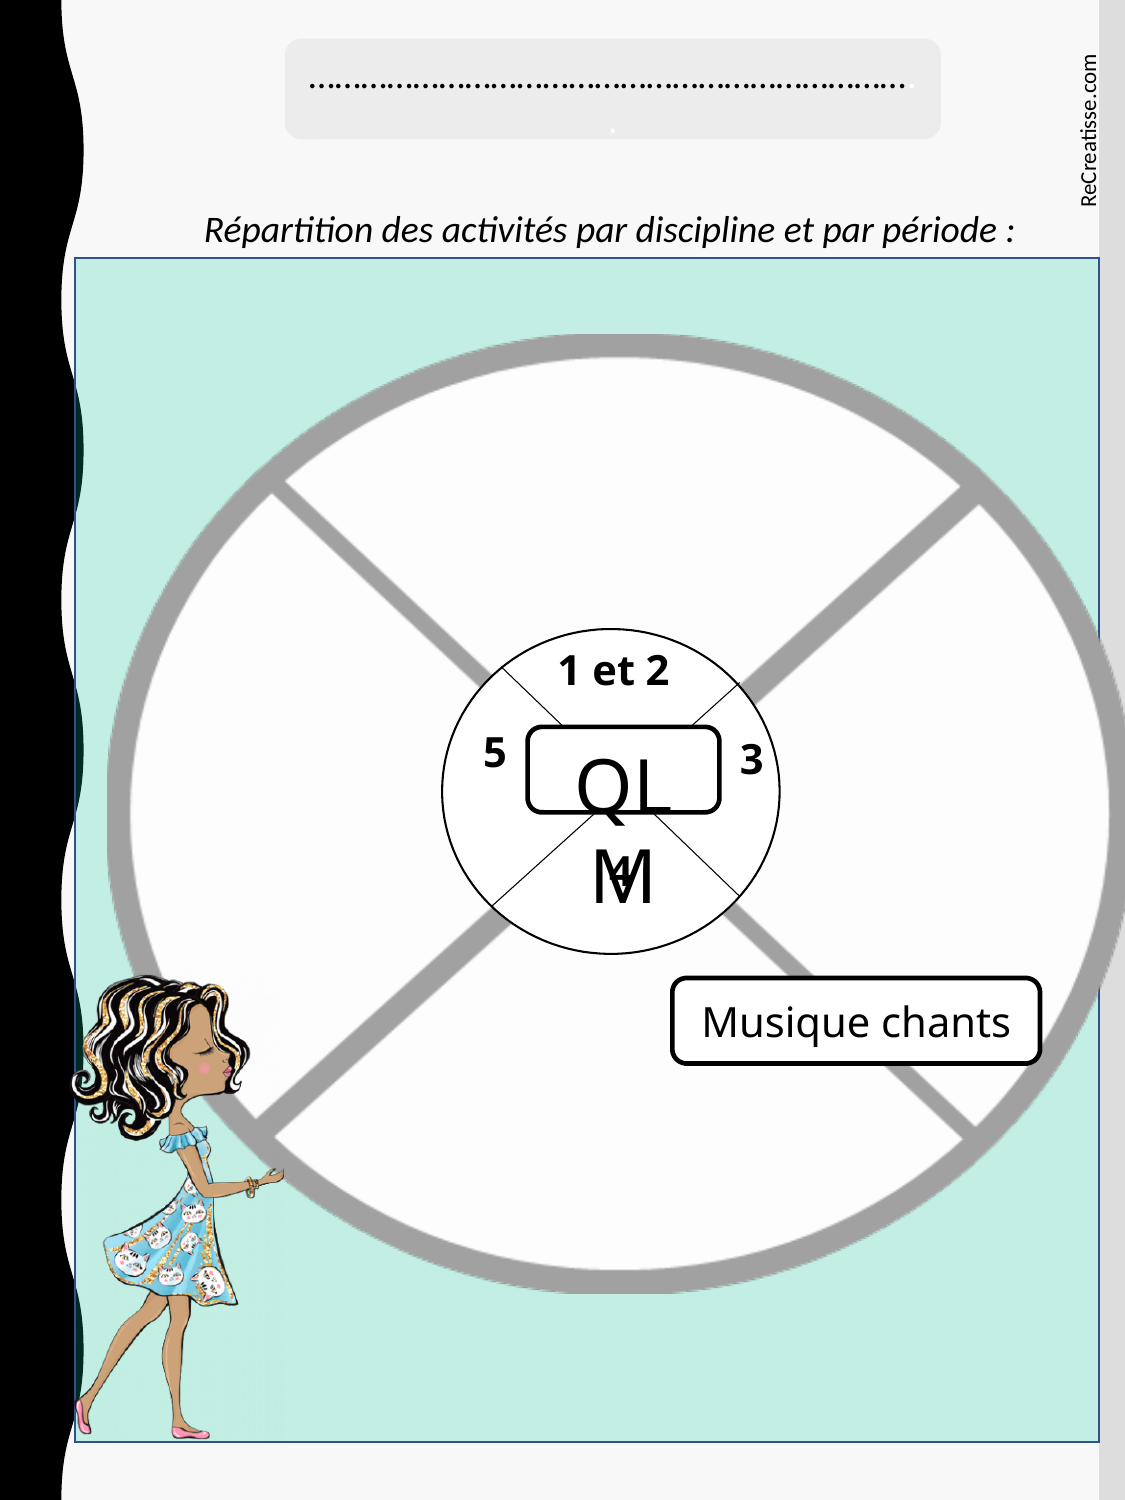

……………………………………………………………..
ReCreatisse.com
Répartition des activités par discipline et par période :
1 et 2
5
3
QLM
4
Musique chants